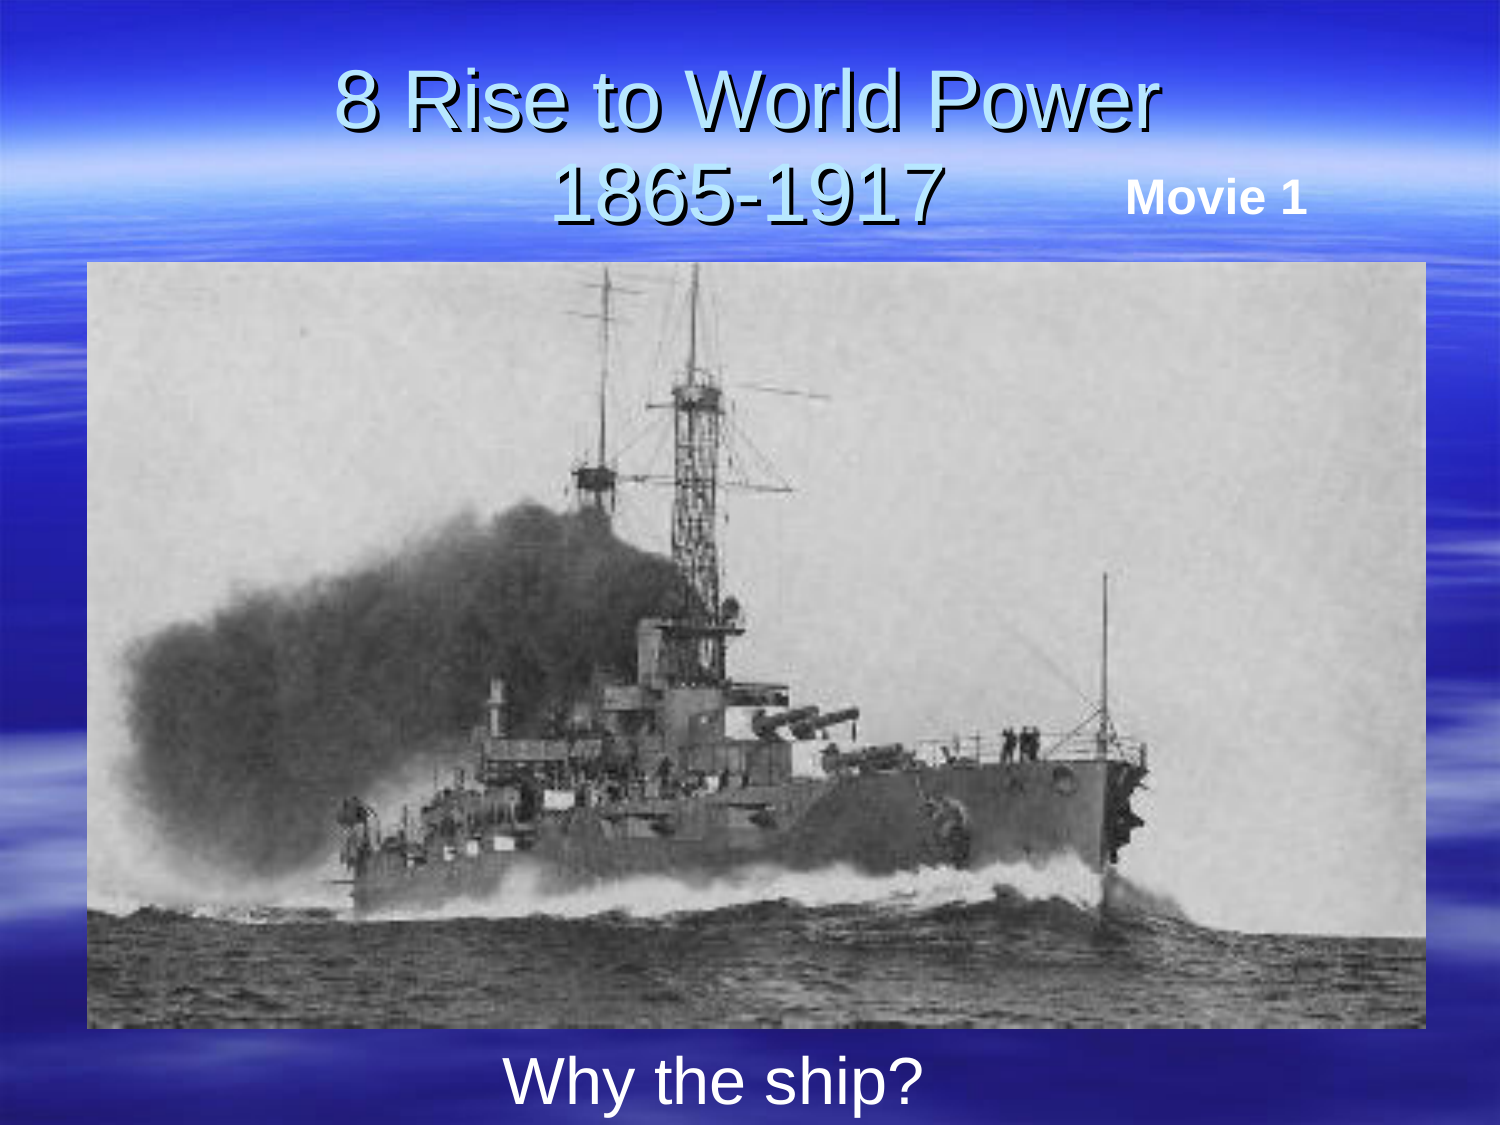

# 8 Rise to World Power 1865-1917
Movie 1
Why the ship?